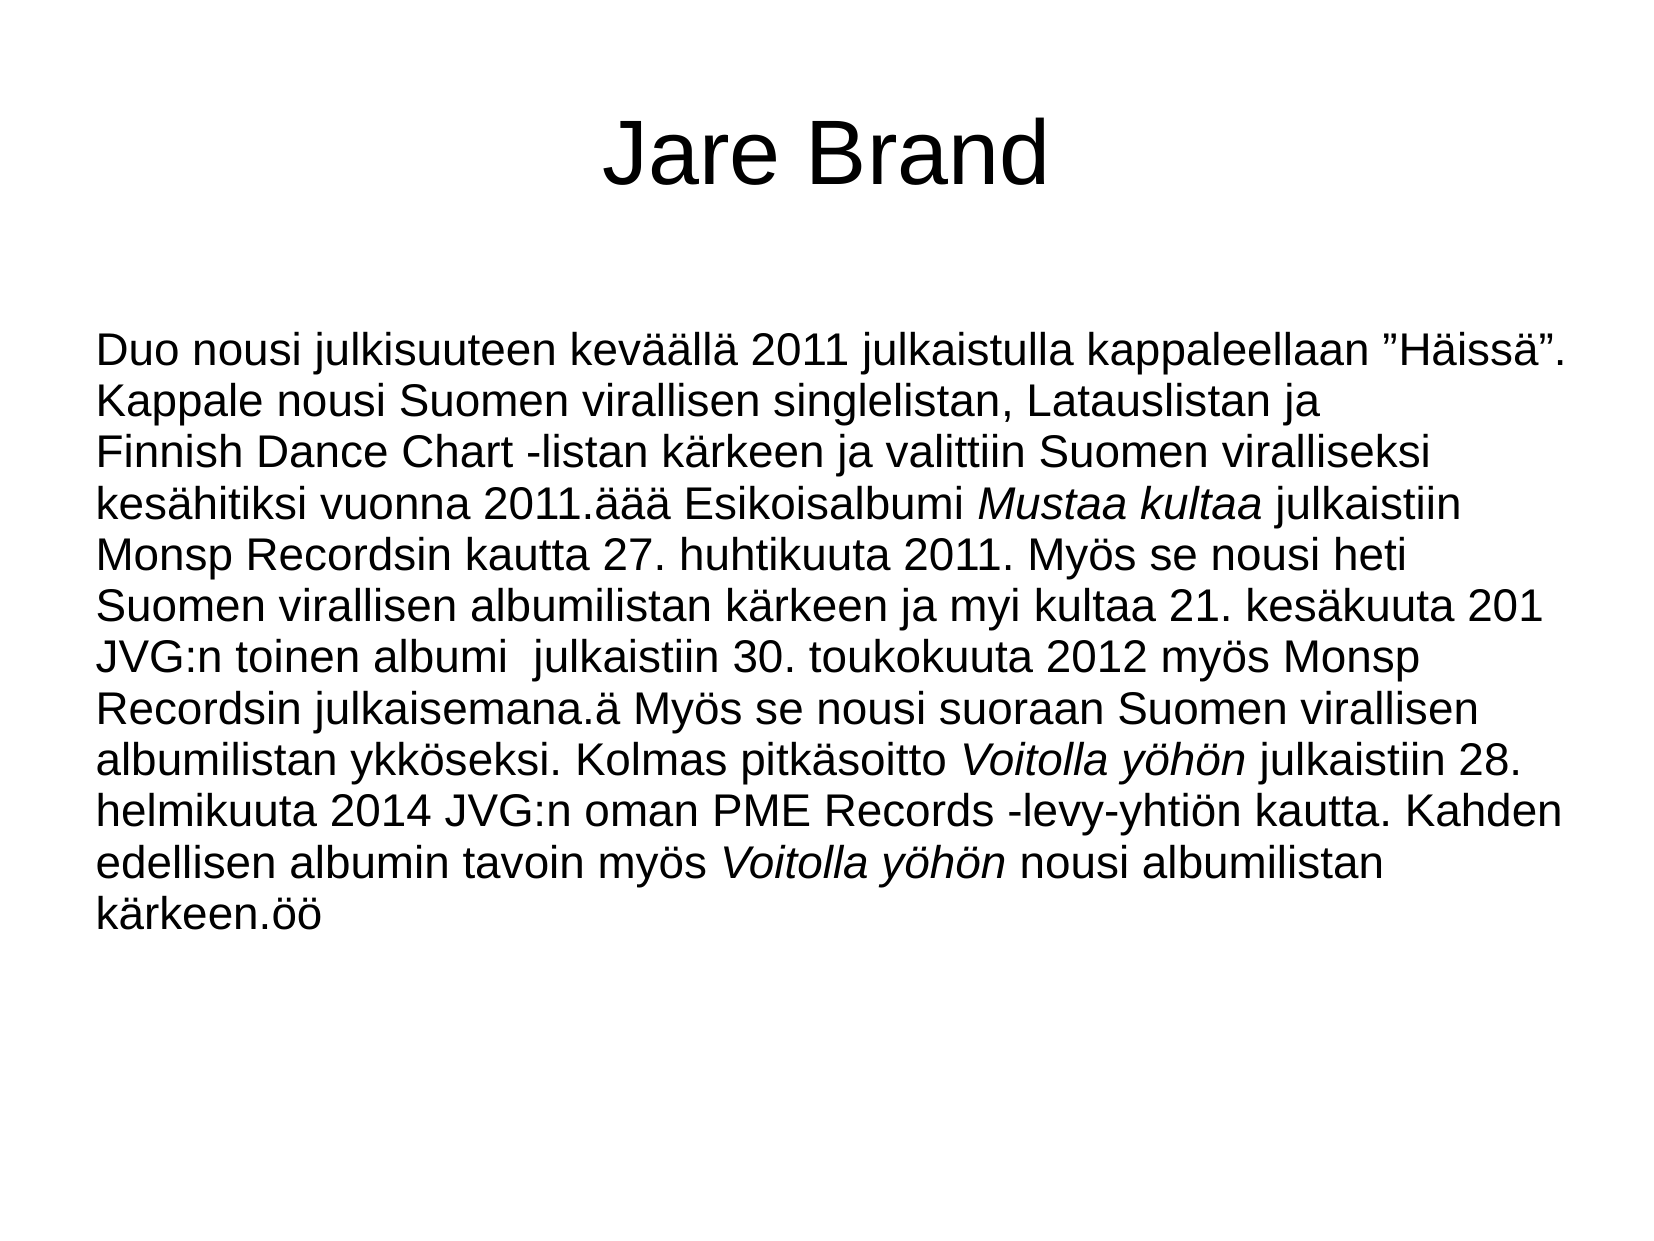

# Jare Brand
Duo nousi julkisuuteen keväällä 2011 julkaistulla kappaleellaan ”Häissä”. Kappale nousi Suomen virallisen singlelistan, Latauslistan ja Finnish Dance Chart -listan kärkeen ja valittiin Suomen viralliseksi kesähitiksi vuonna 2011.äää Esikoisalbumi Mustaa kultaa julkaistiin Monsp Recordsin kautta 27. huhtikuuta 2011. Myös se nousi heti Suomen virallisen albumilistan kärkeen ja myi kultaa 21. kesäkuuta 201 JVG:n toinen albumi julkaistiin 30. toukokuuta 2012 myös Monsp Recordsin julkaisemana.ä Myös se nousi suoraan Suomen virallisen albumilistan ykköseksi. Kolmas pitkäsoitto Voitolla yöhön julkaistiin 28. helmikuuta 2014 JVG:n oman PME Records -levy-yhtiön kautta. Kahden edellisen albumin tavoin myös Voitolla yöhön nousi albumilistan kärkeen.öö